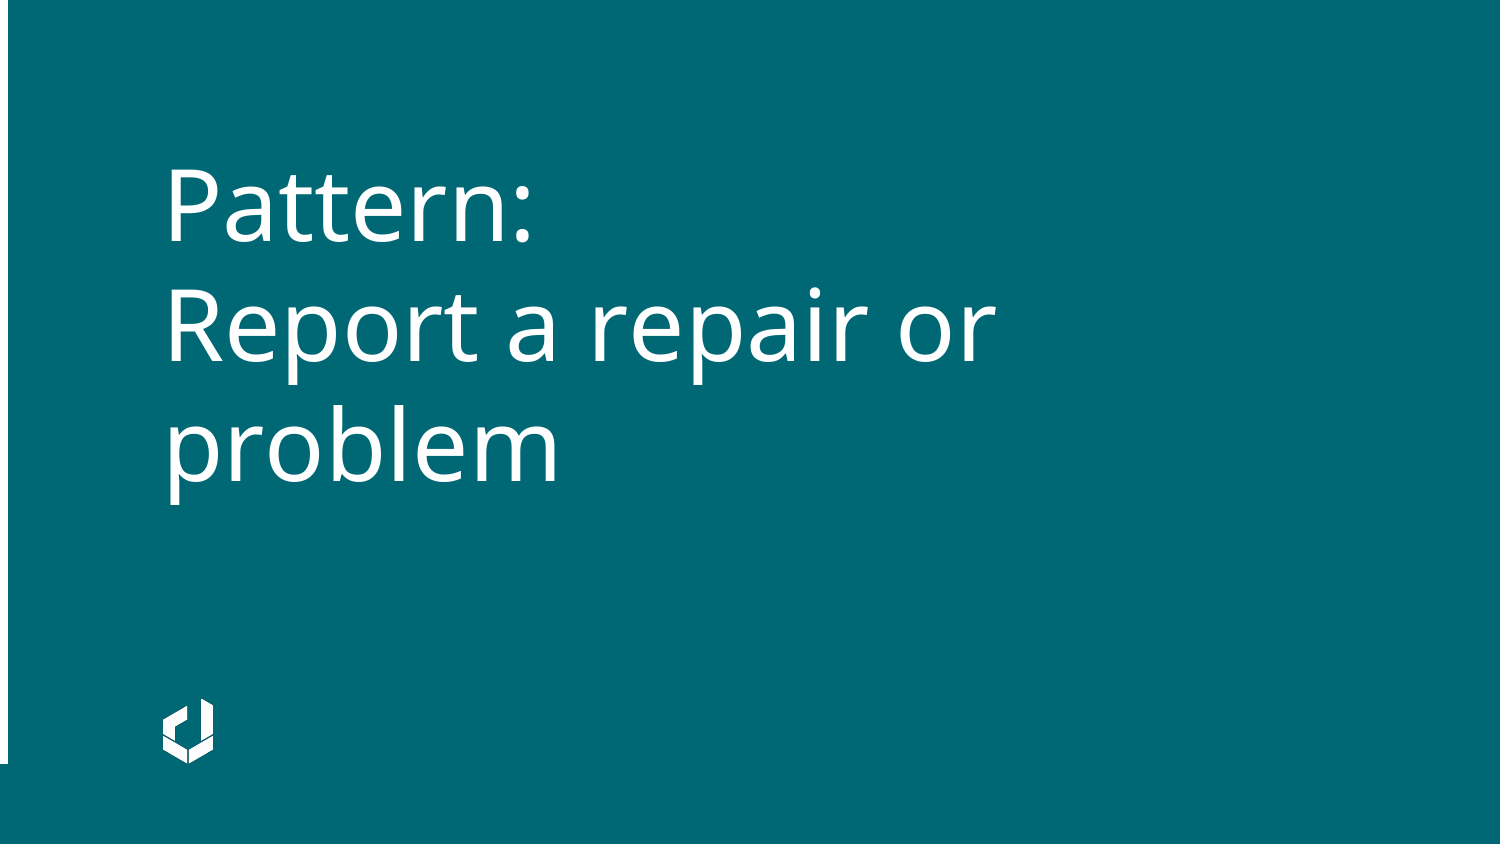

# Pattern:
Report a repair or problem